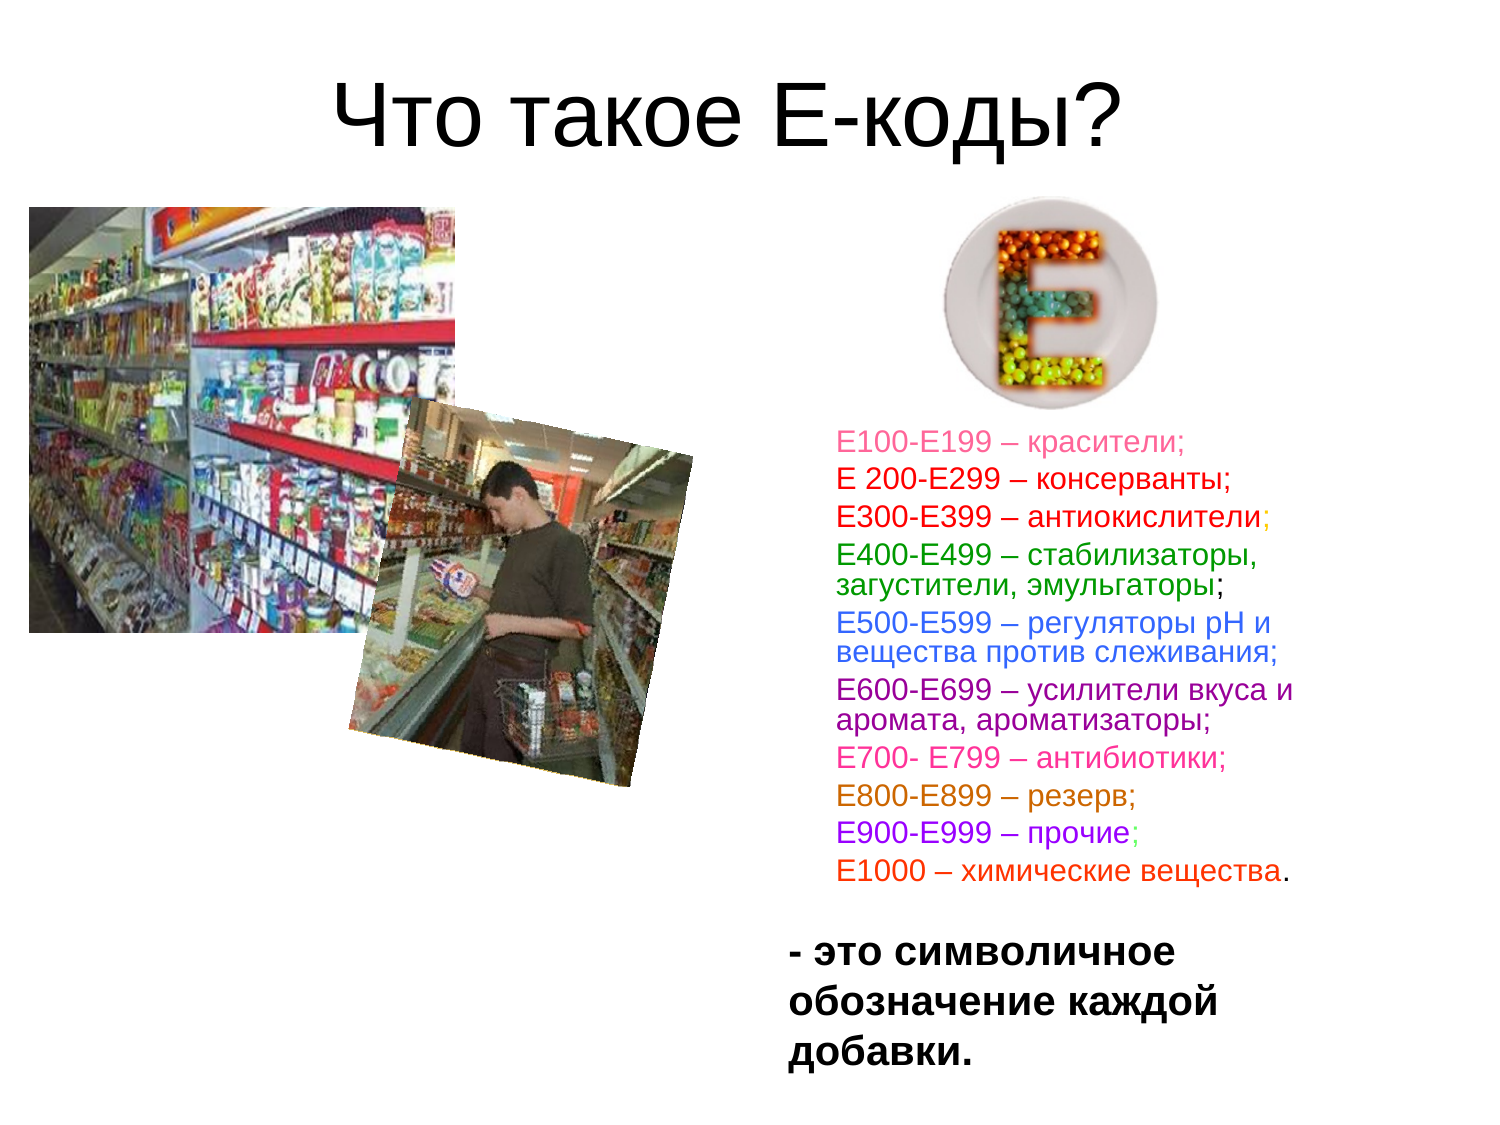

Что такое Е-коды?
Е100-Е199 – красители;
Е 200-Е299 – консерванты;
Е300-Е399 – антиокислители;
Е400-Е499 – стабилизаторы, загустители, эмульгаторы;
Е500-Е599 – регуляторы рН и вещества против слеживания;
Е600-Е699 – усилители вкуса и аромата, ароматизаторы;
Е700- Е799 – антибиотики;
Е800-Е899 – резерв;
Е900-Е999 – прочие;
Е1000 – химические вещества.
- это символичное обозначение каждой добавки.